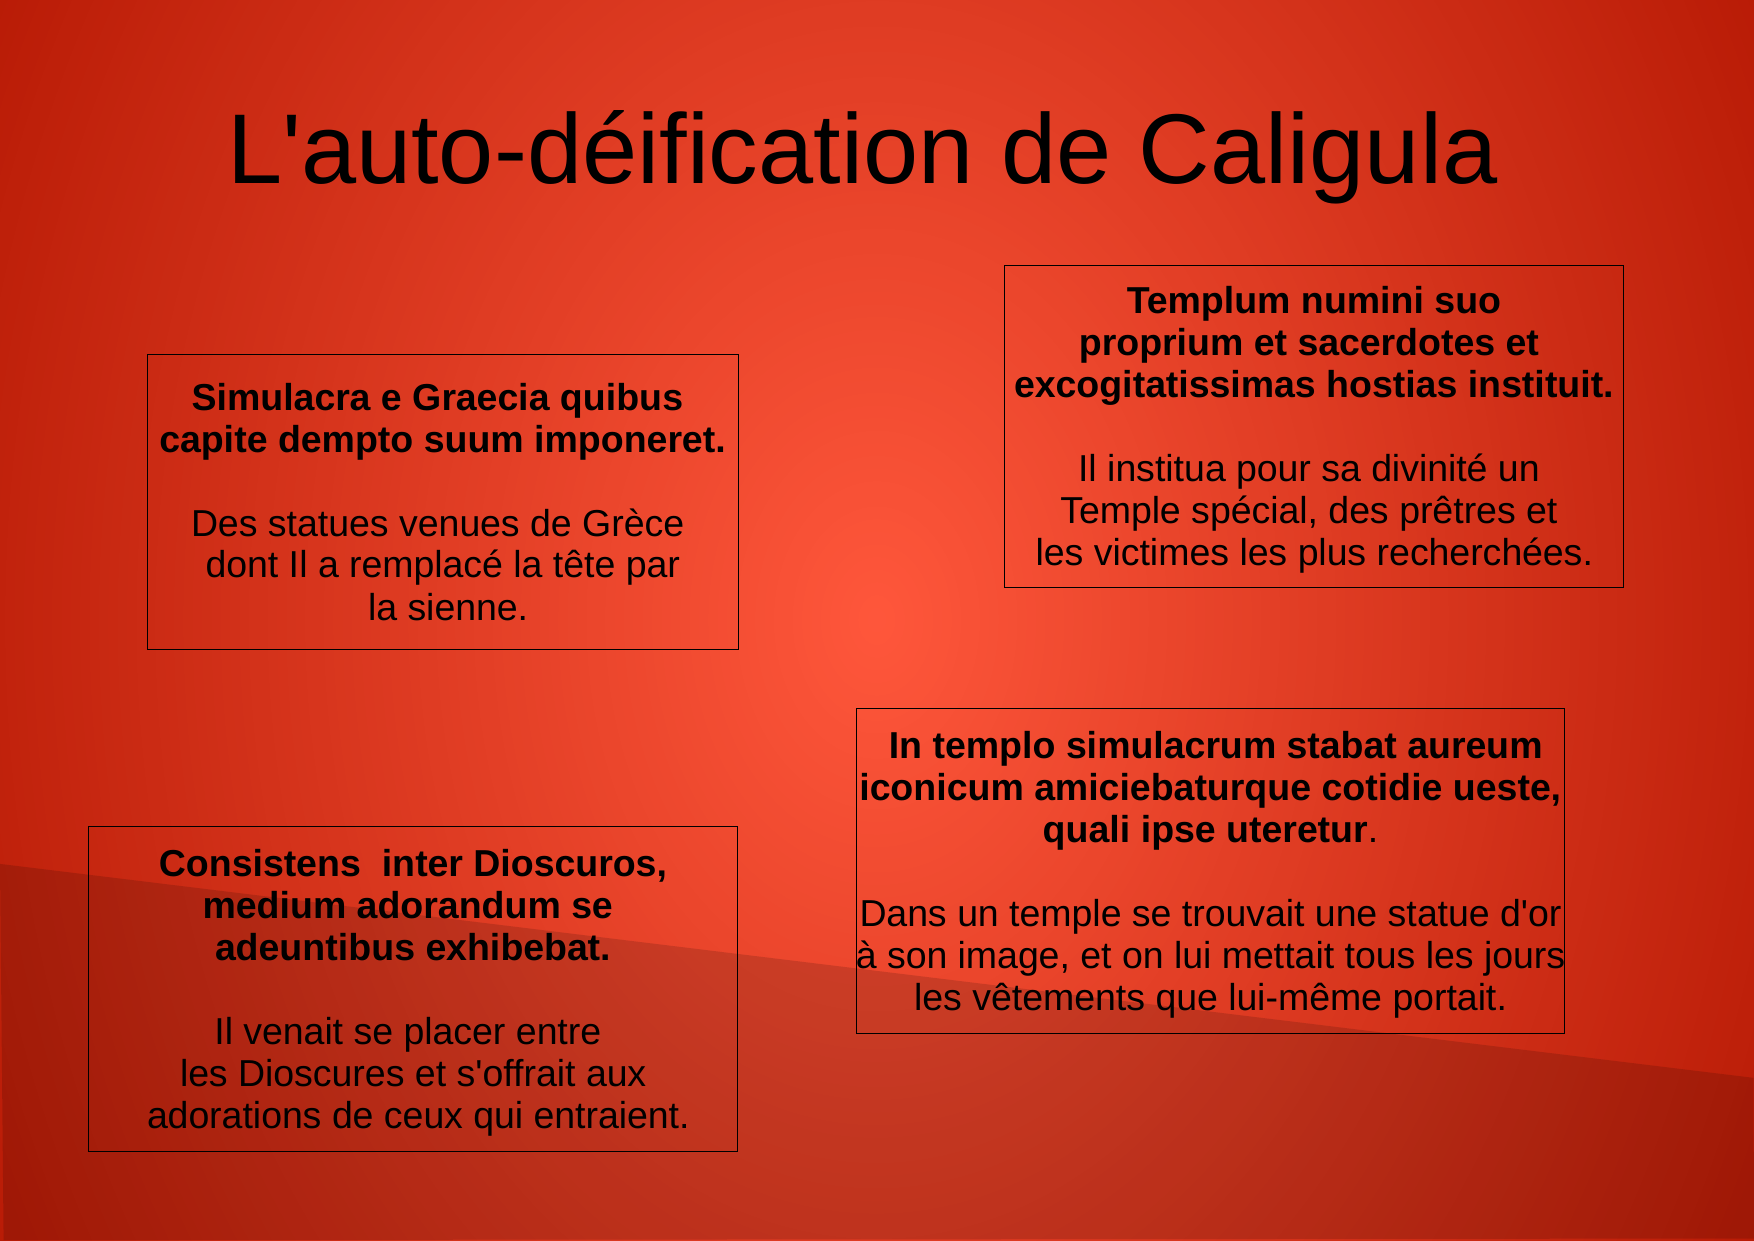

# L'auto-déification de Caligula
 Templum numini suo
proprium et sacerdotes et
excogitatissimas hostias instituit.
Il institua pour sa divinité un
Temple spécial, des prêtres et
les victimes les plus recherchées.
Simulacra e Graecia quibus
capite dempto suum imponeret.
Des statues venues de Grèce
dont Il a remplacé la tête par
 la sienne.
 In templo simulacrum stabat aureum
 iconicum amiciebaturque cotidie ueste,
quali ipse uteretur.
Dans un temple se trouvait une statue d'or
 à son image, et on lui mettait tous les jours
les vêtements que lui-même portait.
Consistens inter Dioscuros,
medium adorandum se
adeuntibus exhibebat.
Il venait se placer entre
les Dioscures et s'offrait aux
 adorations de ceux qui entraient.